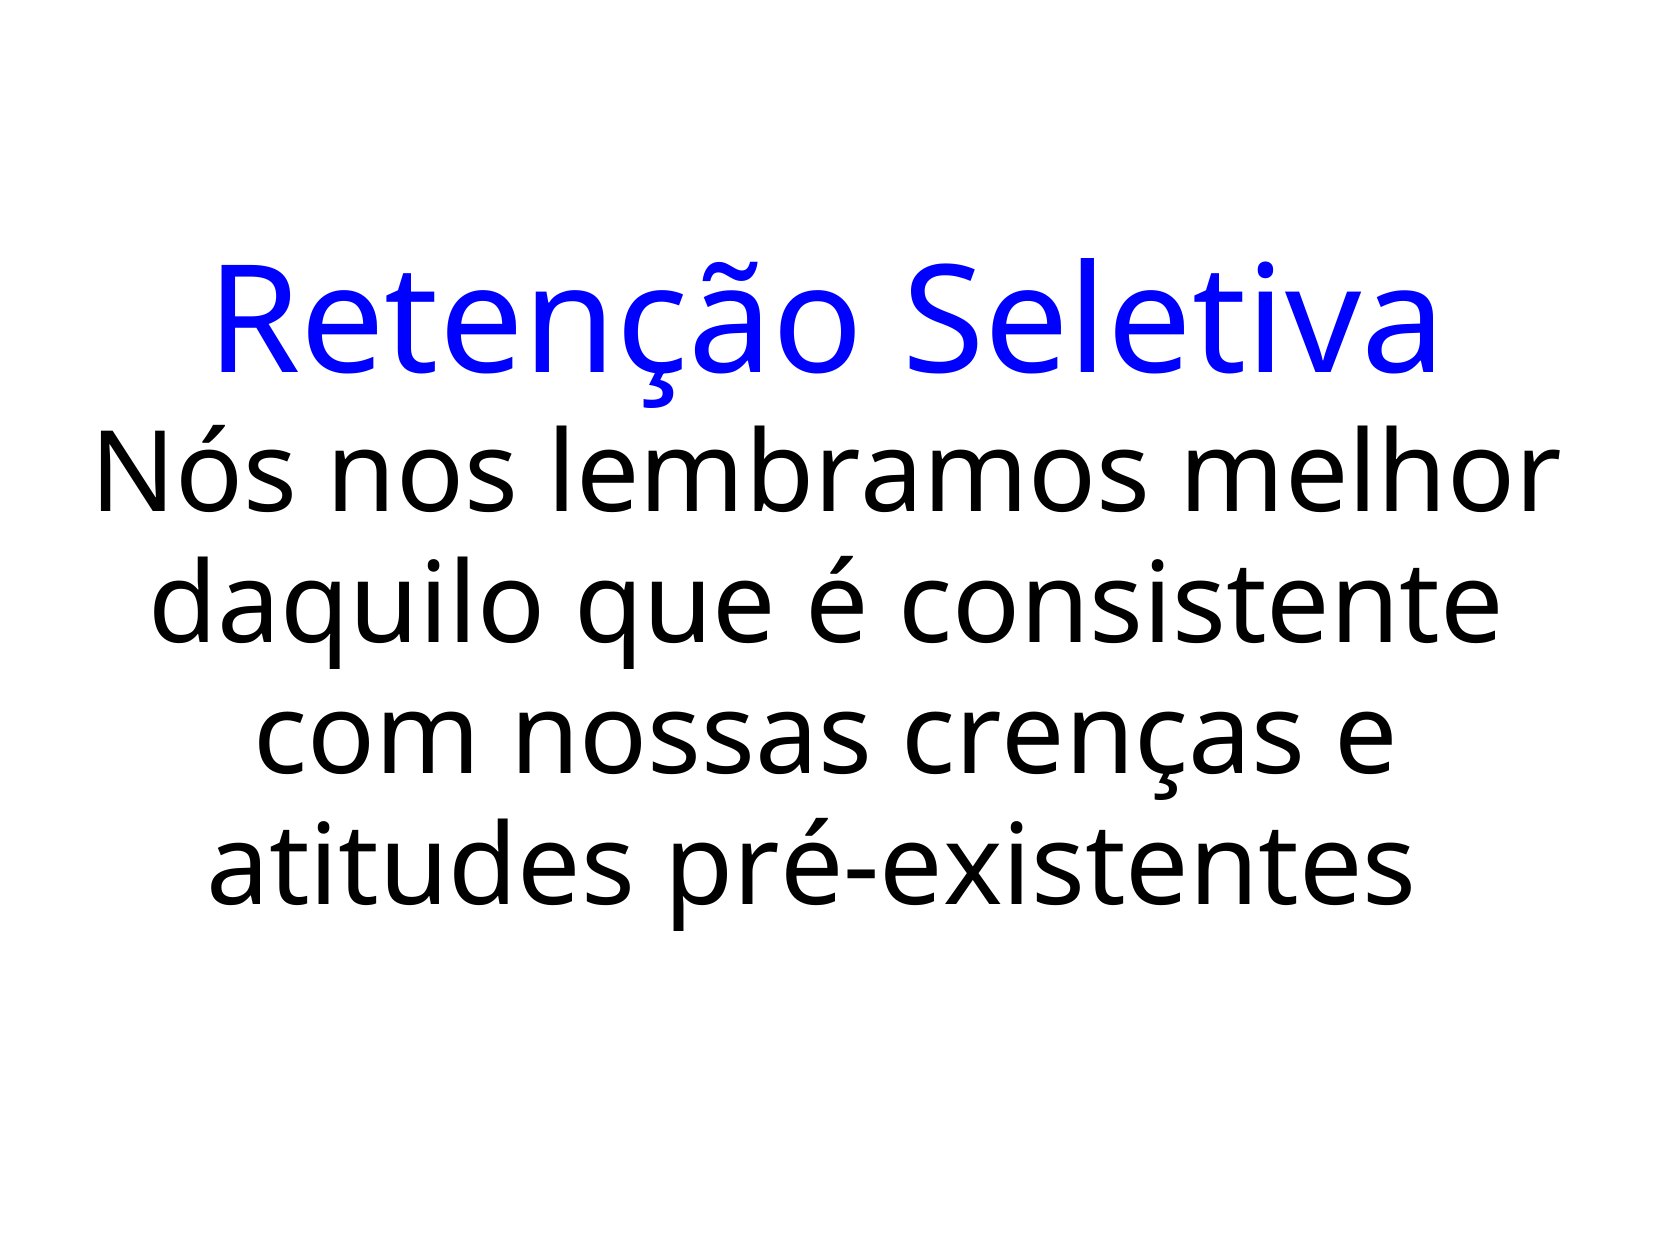

Retenção Seletiva
Nós nos lembramos melhor daquilo que é consistente com nossas crenças e atitudes pré-existentes